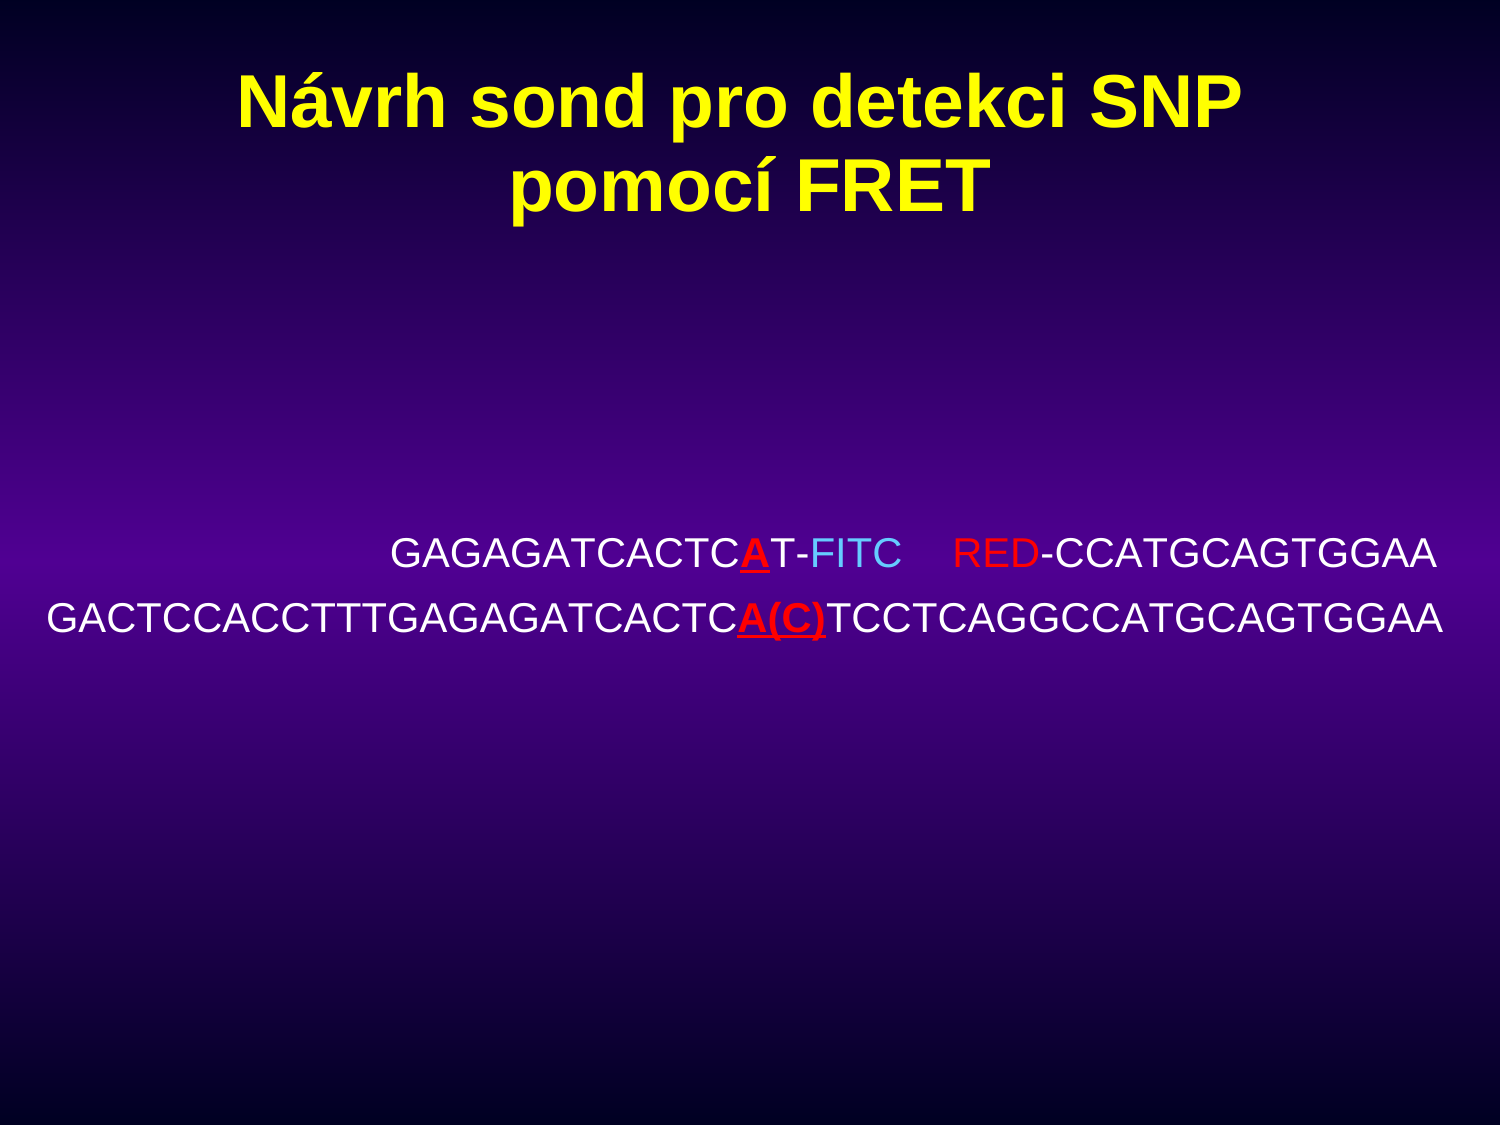

# Návrh sond pro detekci SNP pomocí FRET
GAGAGATCACTCAT-FITC
RED-CCATGCAGTGGAA
GACTCCACCTTTGAGAGATCACTCA(C)TCCTCAGGCCATGCAGTGGAA